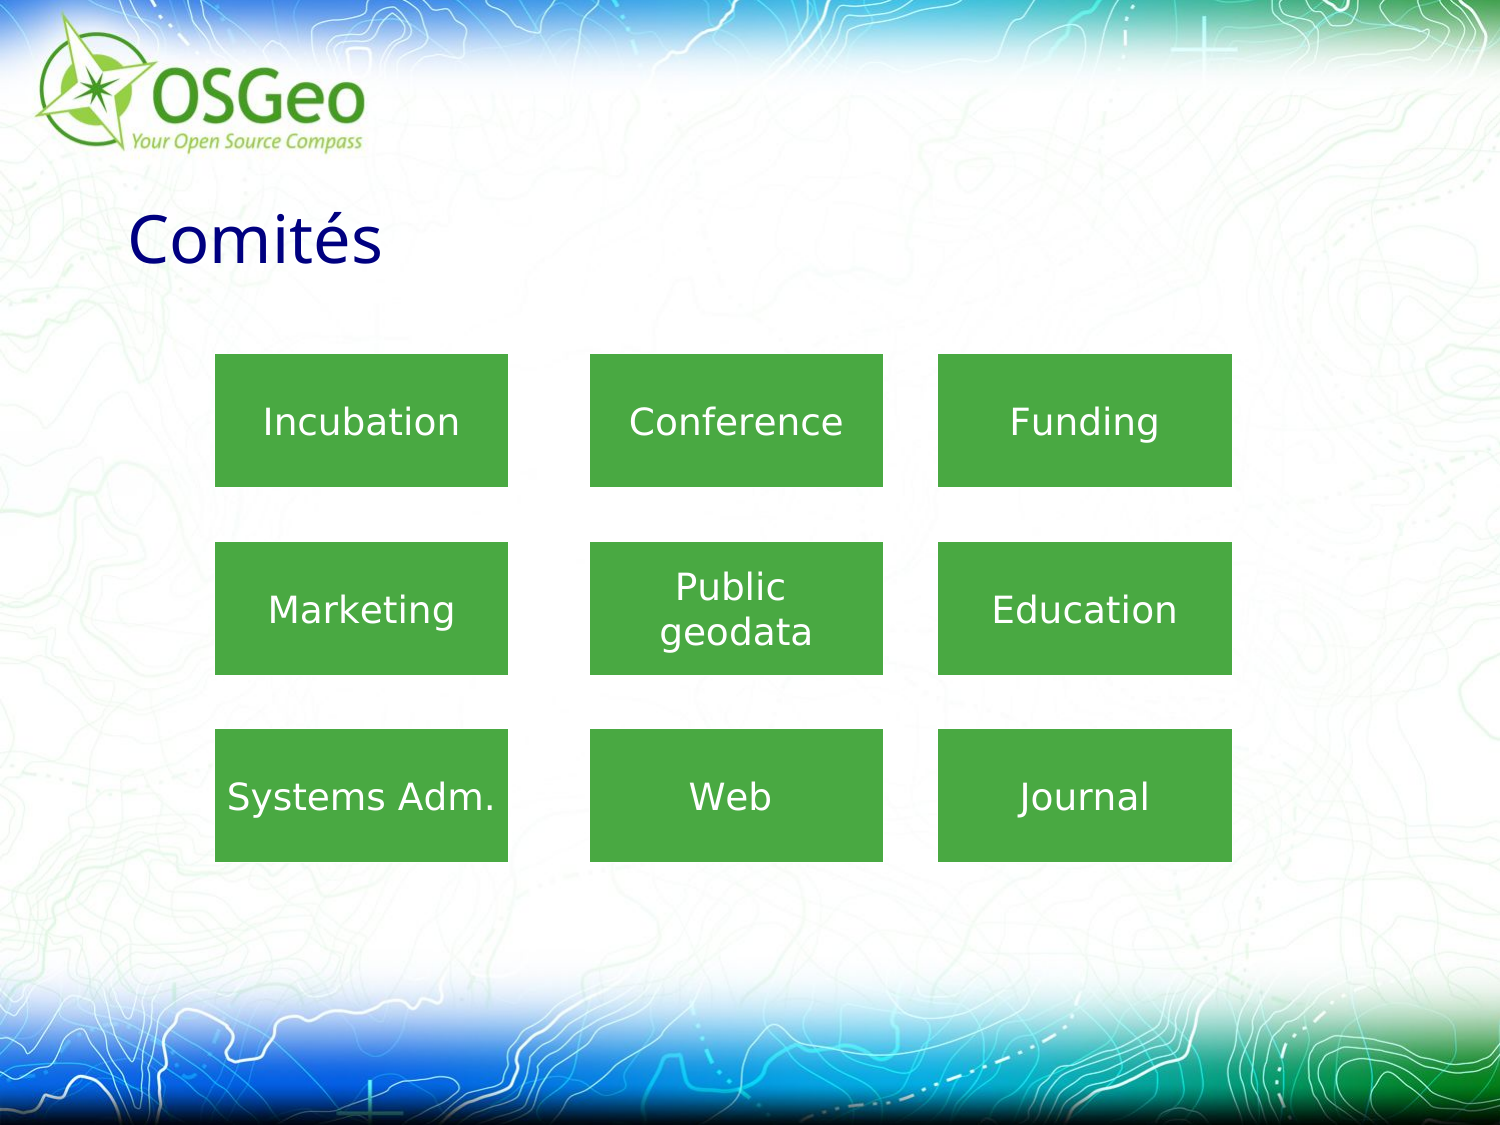

# Comités
Incubation
Conference
Funding
Marketing
Public
geodata
Education
Systems Adm.
Web
Journal